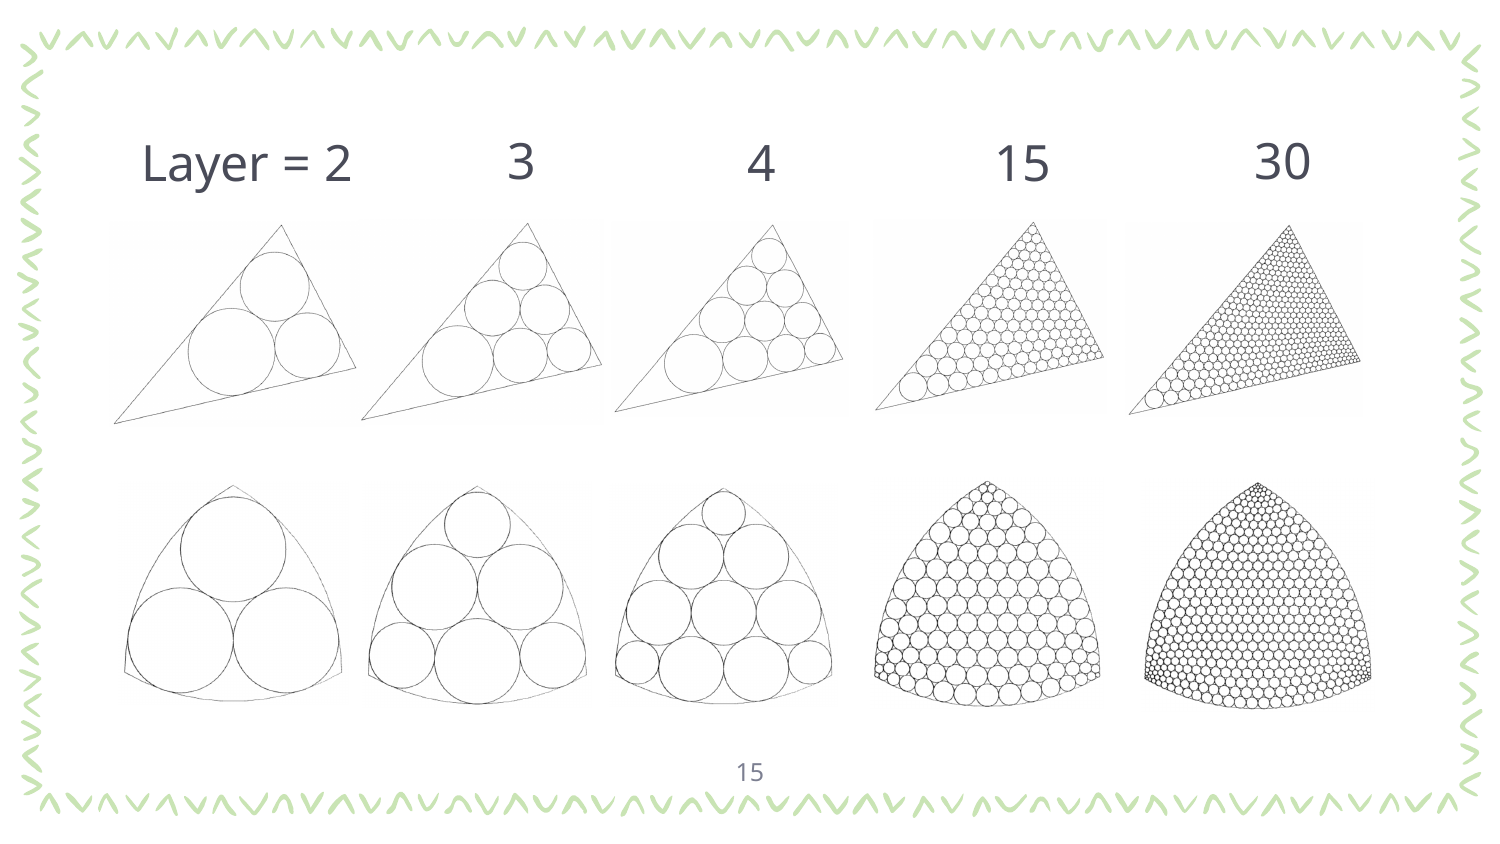

3
30
Layer = 2
4
15